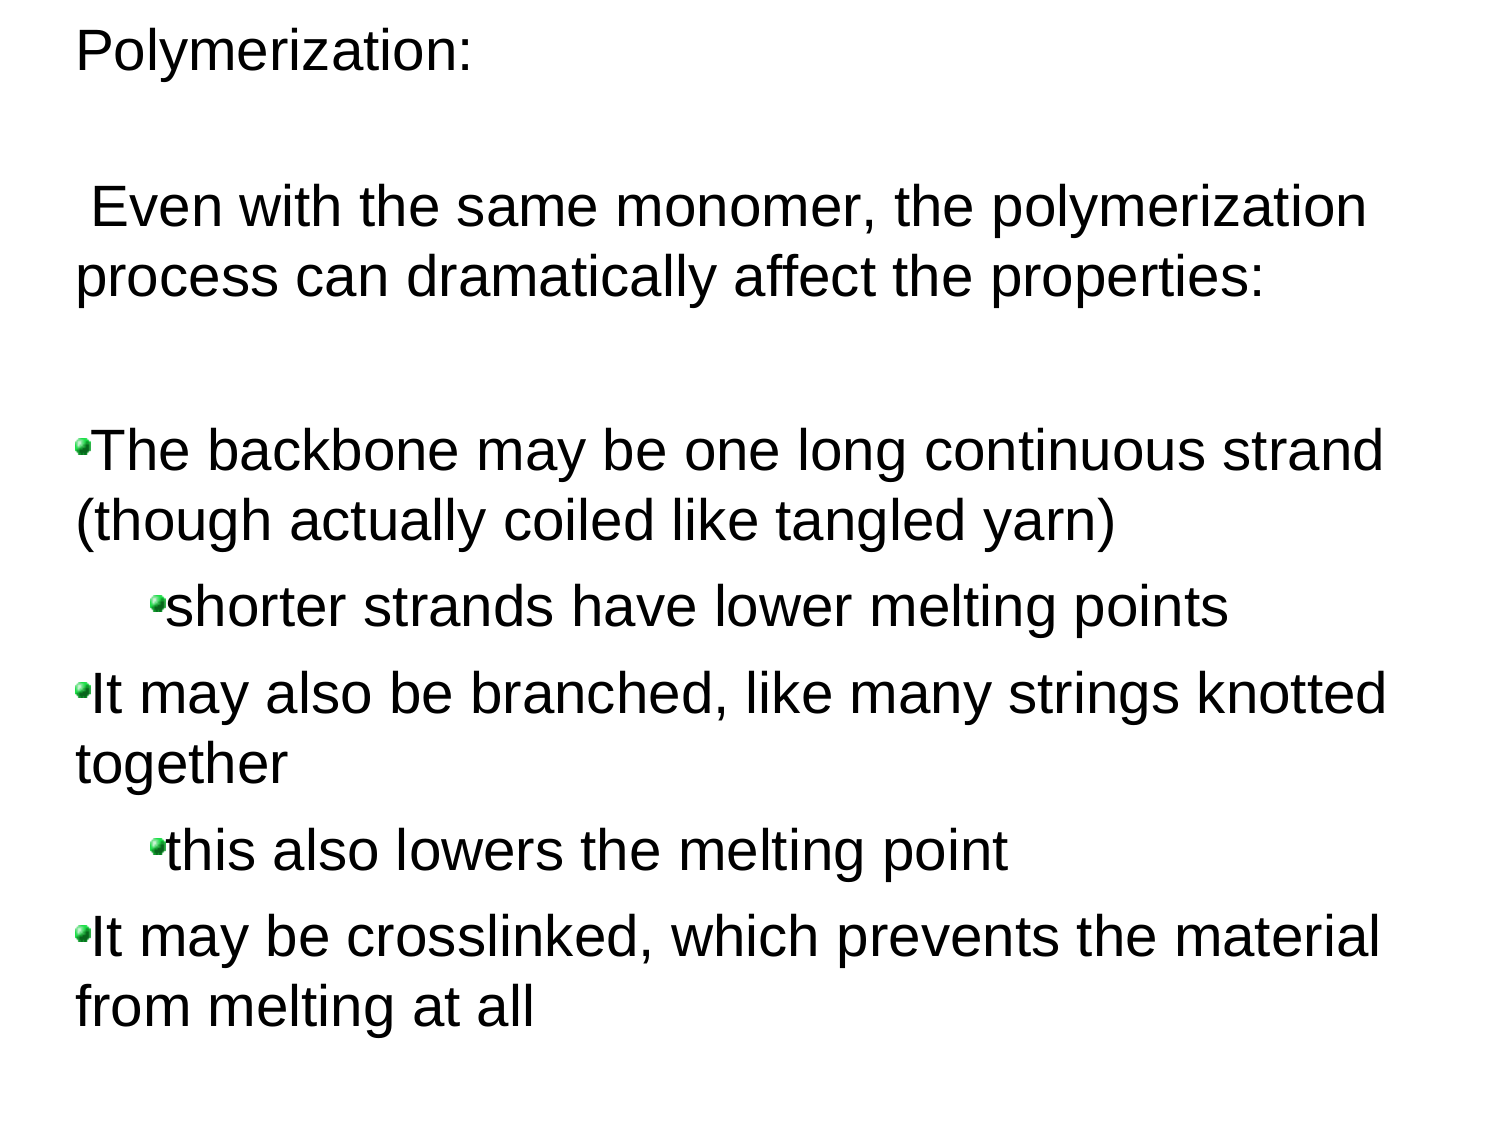

# Polymerization:
Even with the same monomer, the polymerization process can dramatically affect the properties:
The backbone may be one long continuous strand (though actually coiled like tangled yarn)
shorter strands have lower melting points
It may also be branched, like many strings knotted together
this also lowers the melting point
It may be crosslinked, which prevents the material from melting at all